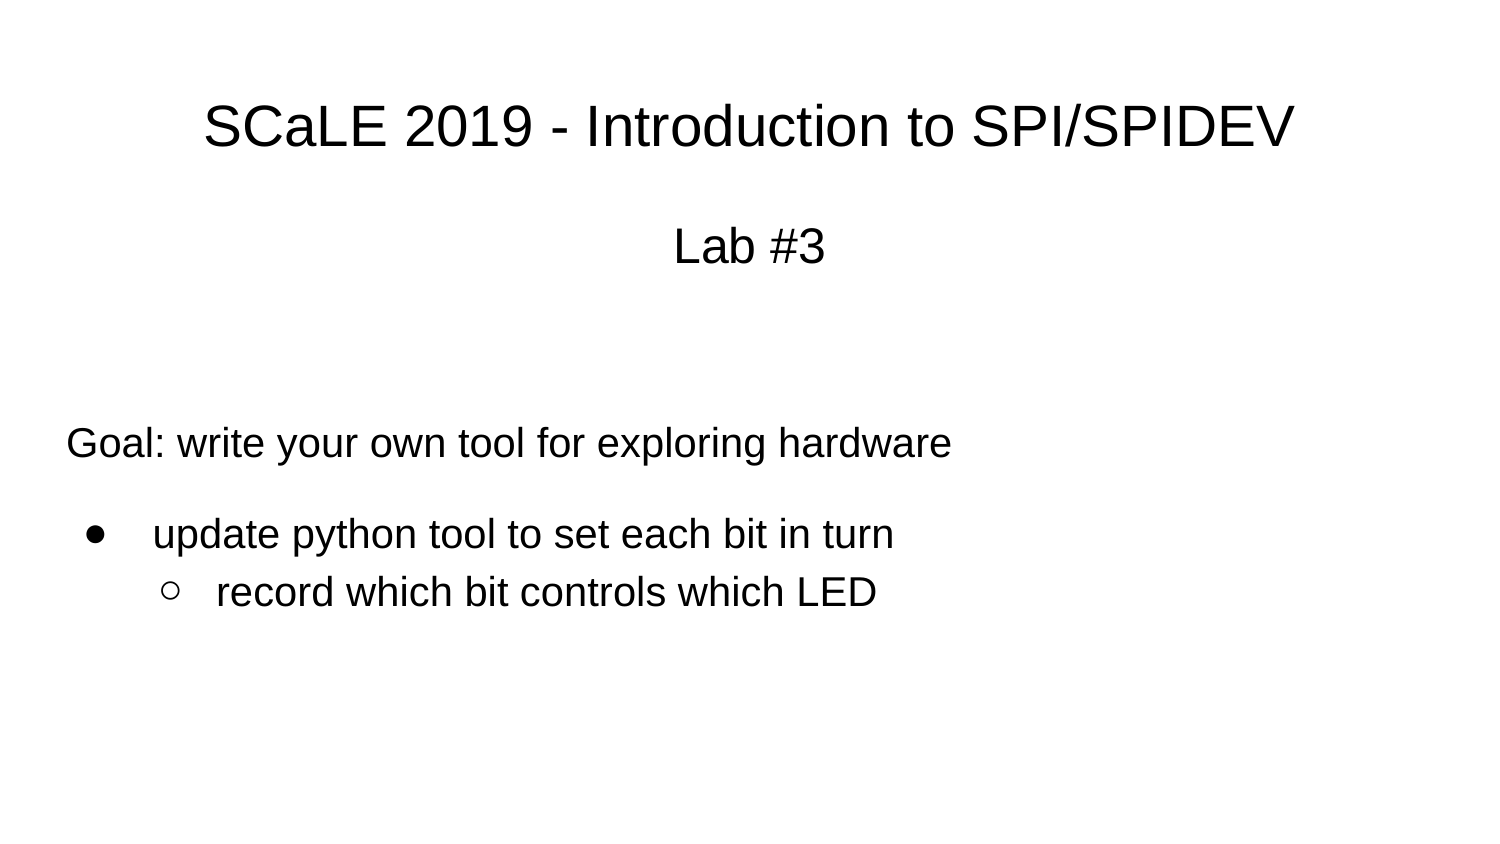

# SCaLE 2019 - Introduction to SPI/SPIDEV
Lab #3
Goal: write your own tool for exploring hardware
 update python tool to set each bit in turn
record which bit controls which LED